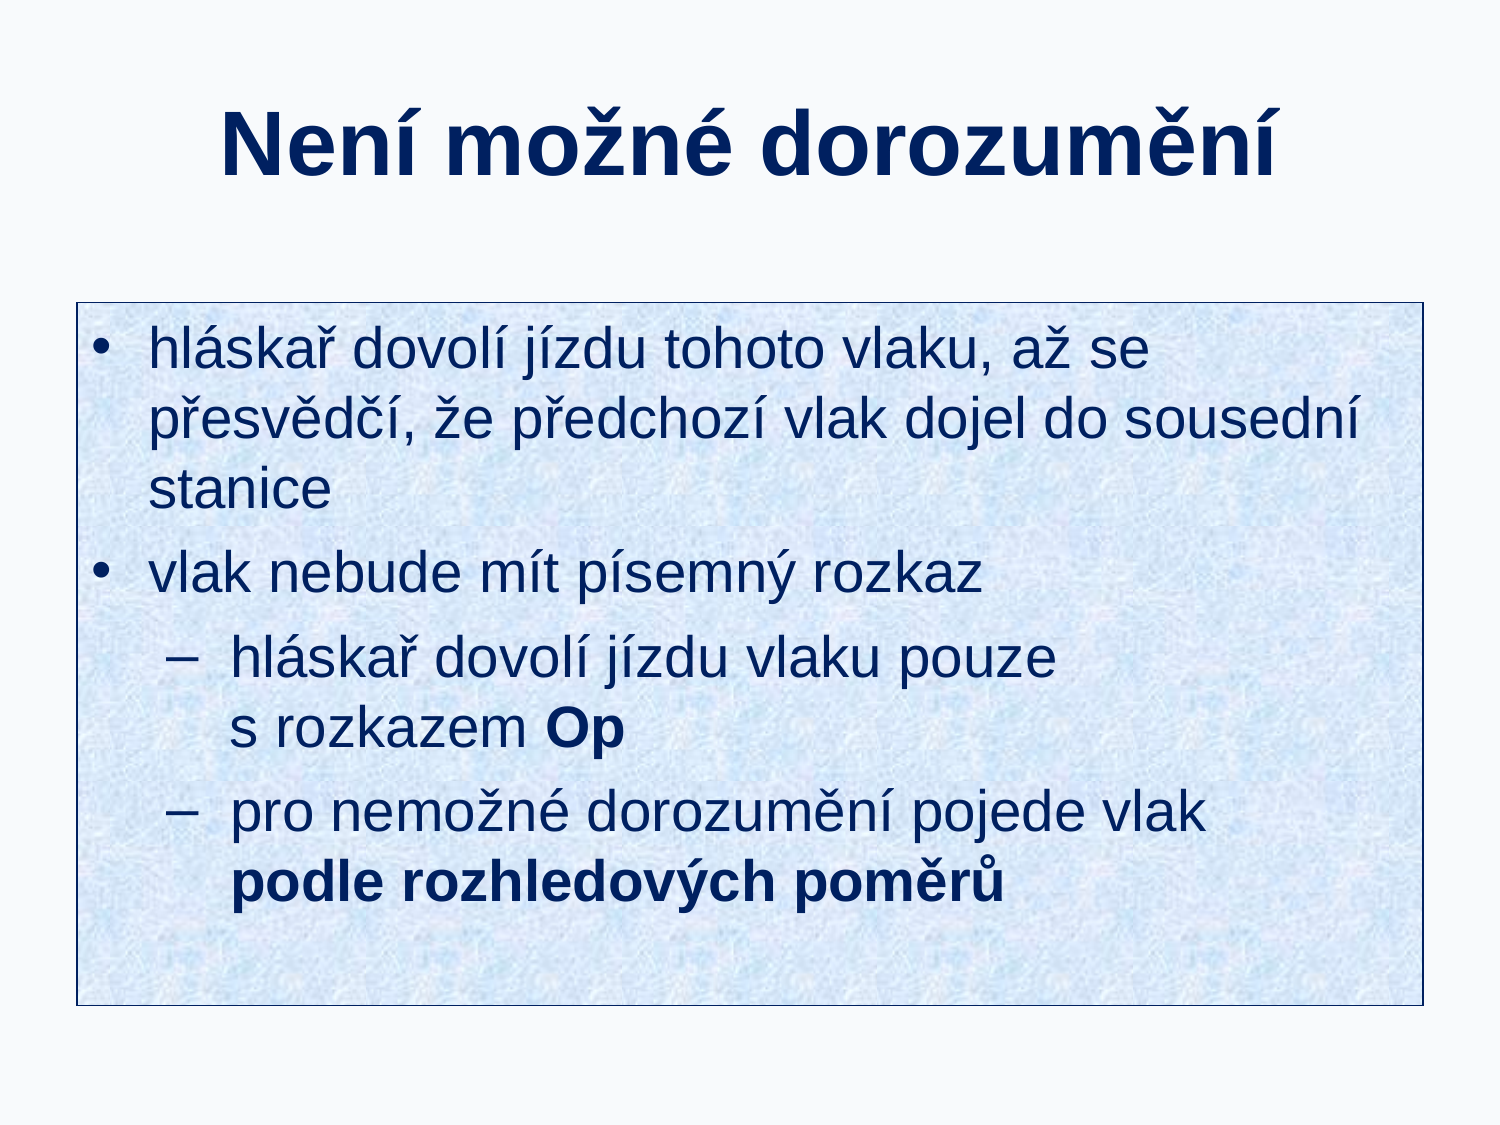

# Není možné dorozumění
hláskař dovolí jízdu tohoto vlaku, až se přesvědčí, že předchozí vlak dojel do sousední stanice
vlak nebude mít písemný rozkaz
 hláskař dovolí jízdu vlaku pouze
 s rozkazem Op
 pro nemožné dorozumění pojede vlak
 podle rozhledových poměrů